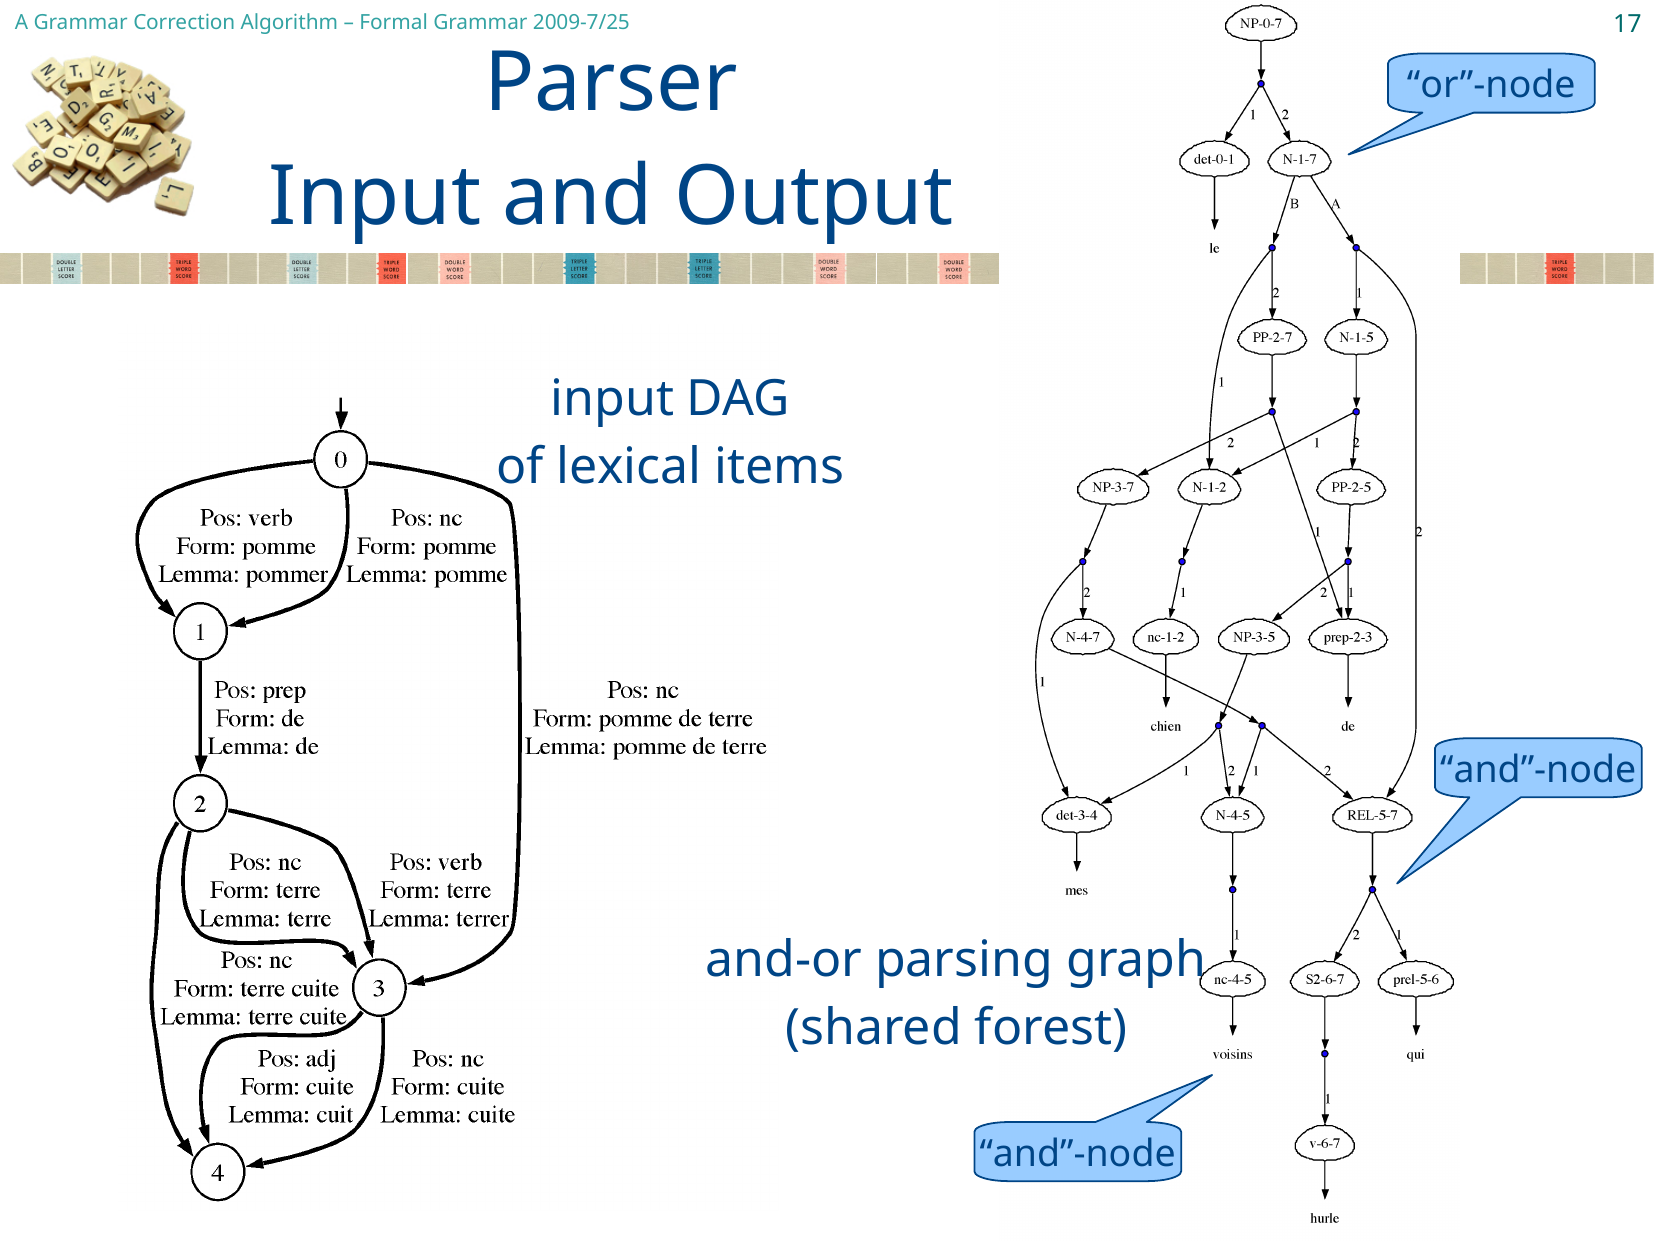

17
# Parser Input and Output
“or”-node
input DAG
of lexical items
“and”-node
and-or parsing graph
(shared forest)
“and”-node